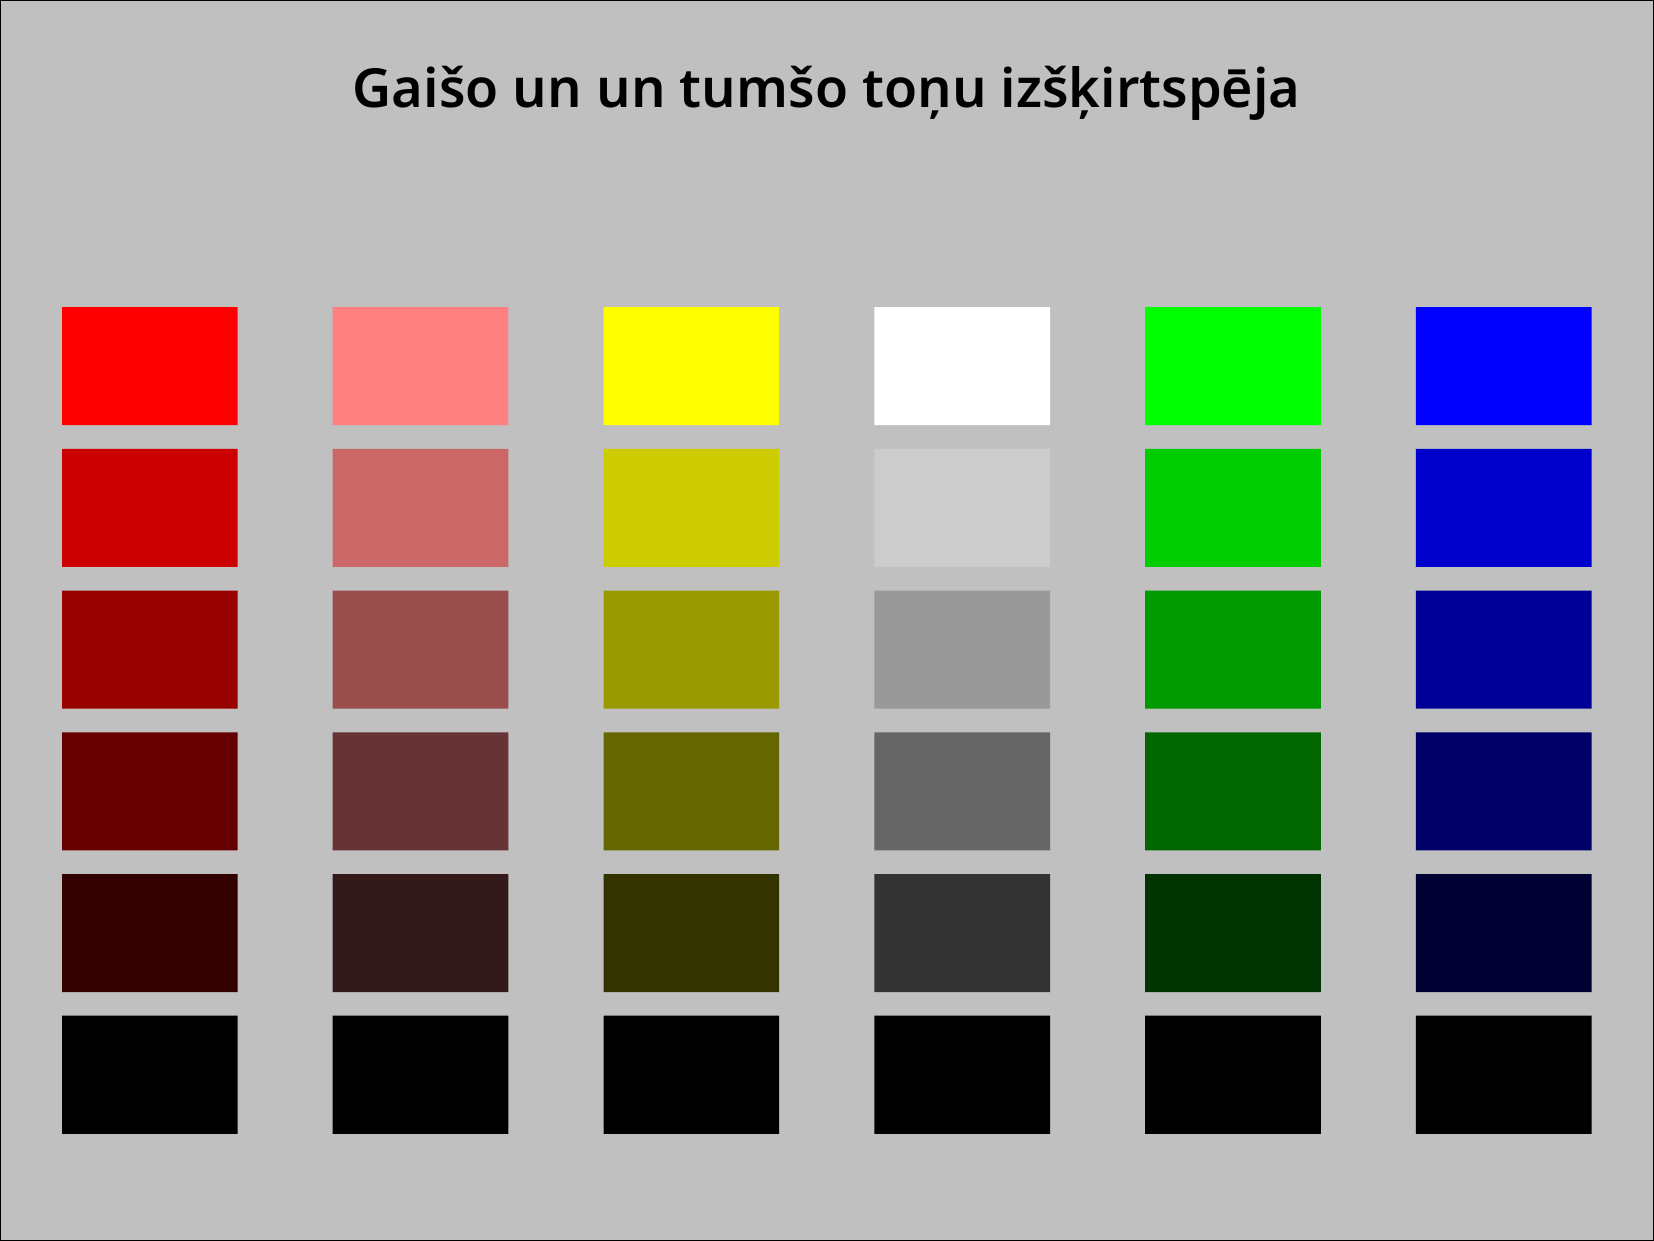

# Gaišo un un tumšo toņu izšķirtspēja